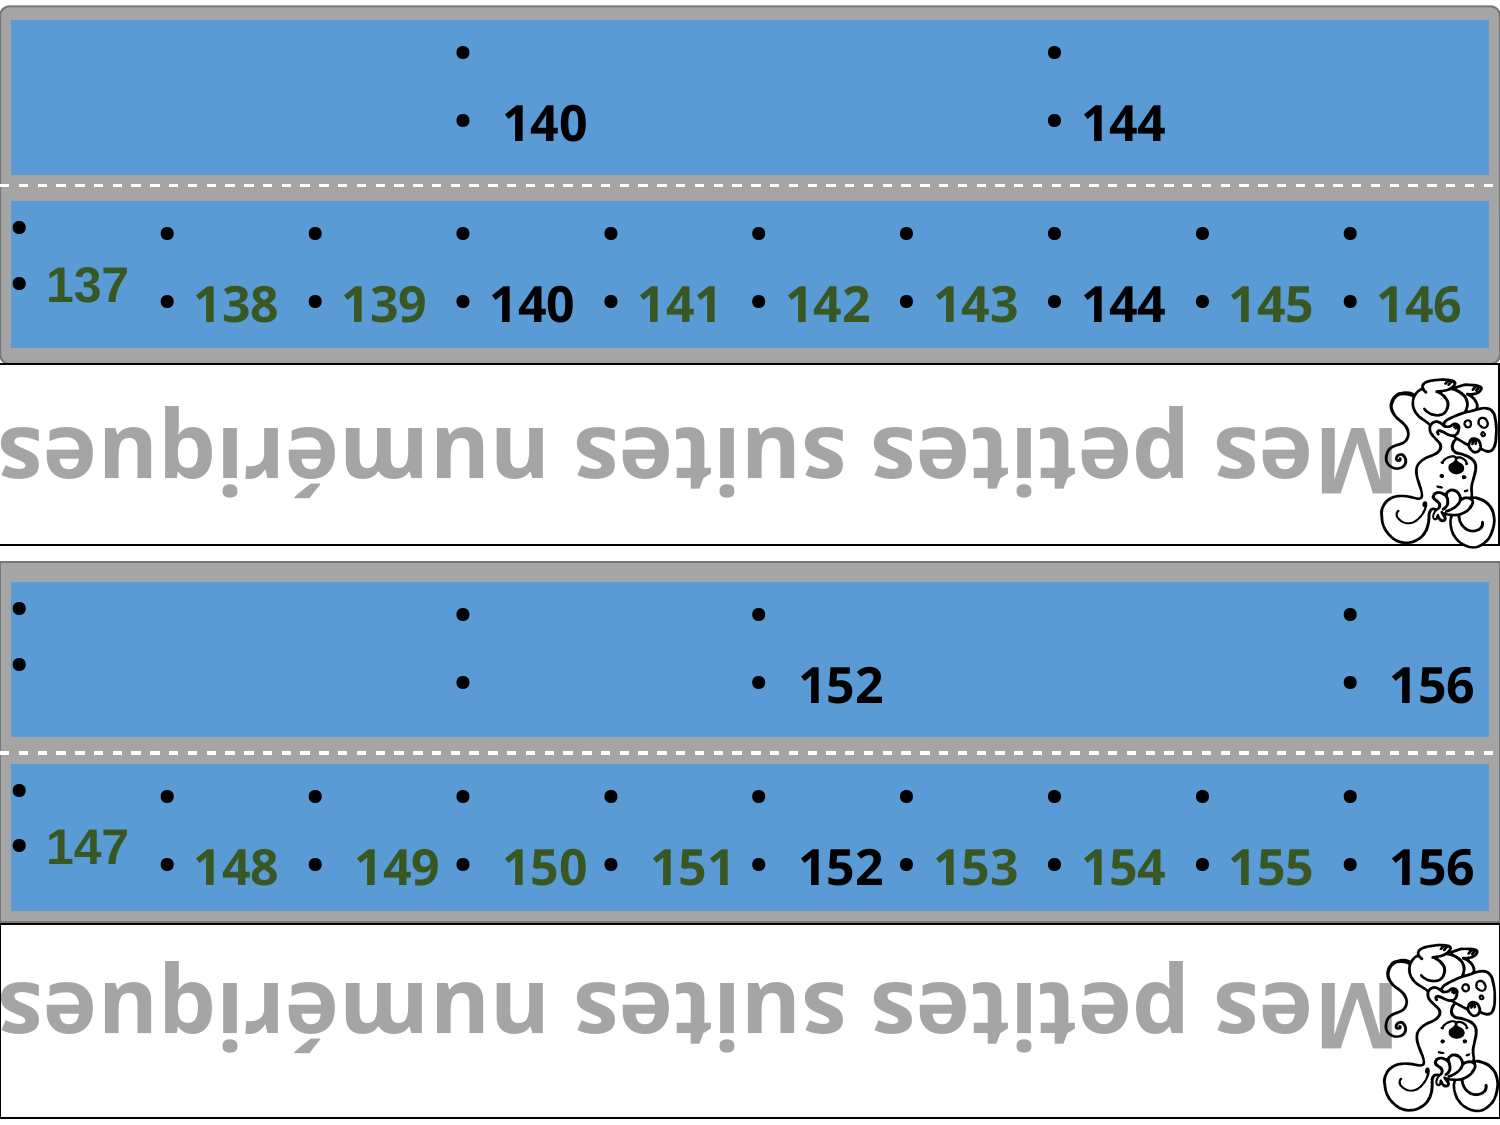

ReCreatisse.com
| | | | 140 | | | | 144 | | |
| --- | --- | --- | --- | --- | --- | --- | --- | --- | --- |
| 137 | 138 | 139 | 140 | 141 | 142 | 143 | 144 | 145 | 146 |
| --- | --- | --- | --- | --- | --- | --- | --- | --- | --- |
ReCreatisse.com
ReCreatisse.com
Mes petites suites numériques
ReCreatisse.com
| | | | | | 152 | | | | 156 |
| --- | --- | --- | --- | --- | --- | --- | --- | --- | --- |
| 147 | 148 | 149 | 150 | 151 | 152 | 153 | 154 | 155 | 156 |
| --- | --- | --- | --- | --- | --- | --- | --- | --- | --- |
ReCreatisse.com
ReCreatisse.com
Mes petites suites numériques